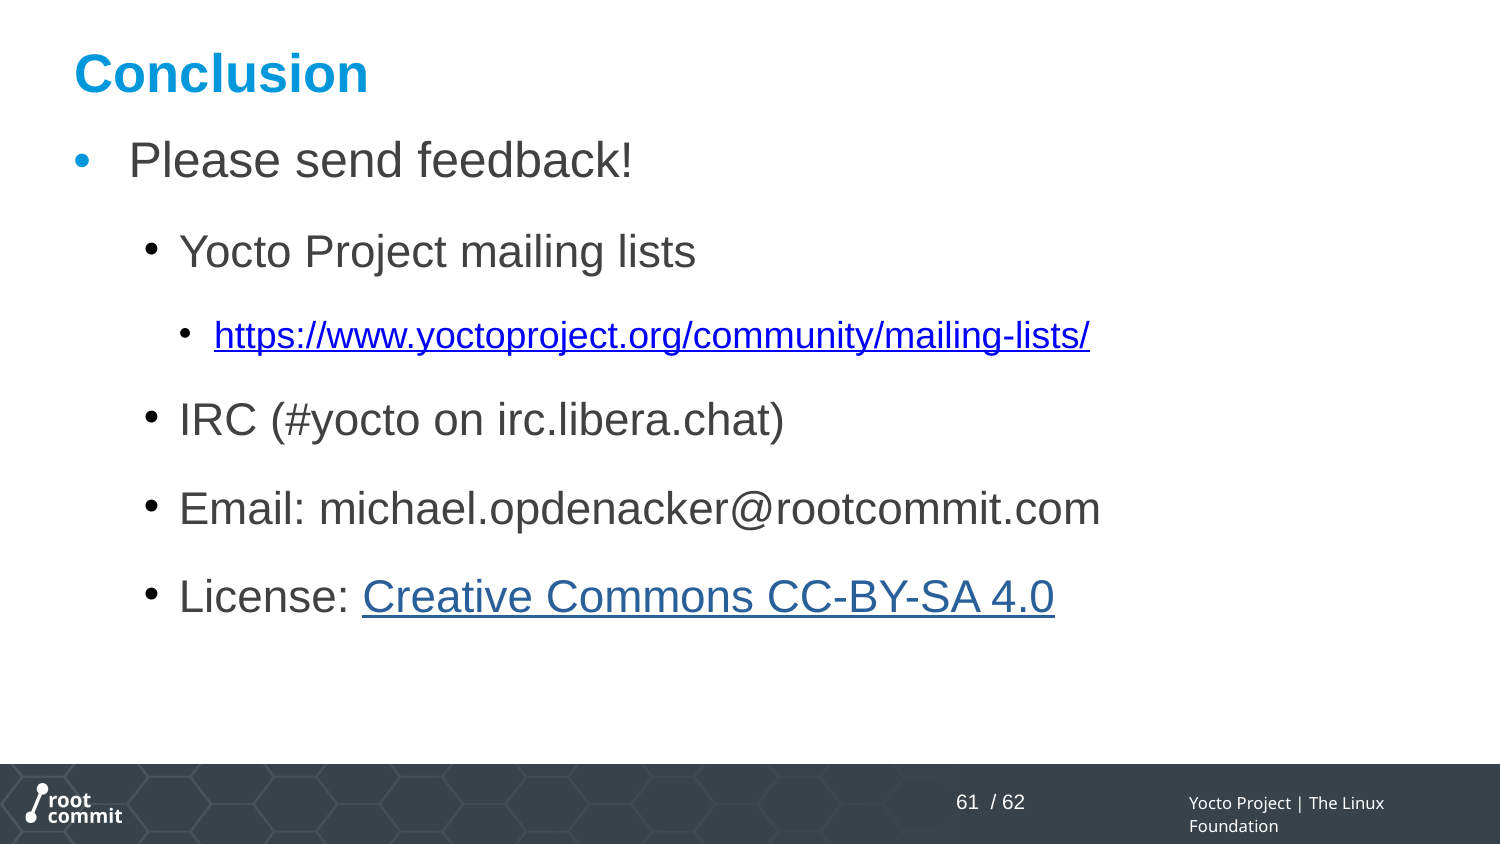

Conclusion
Please send feedback!
Yocto Project mailing lists
https://www.yoctoproject.org/community/mailing-lists/
IRC (#yocto on irc.libera.chat)
Email: michael.opdenacker@rootcommit.com
License: Creative Commons CC-BY-SA 4.0